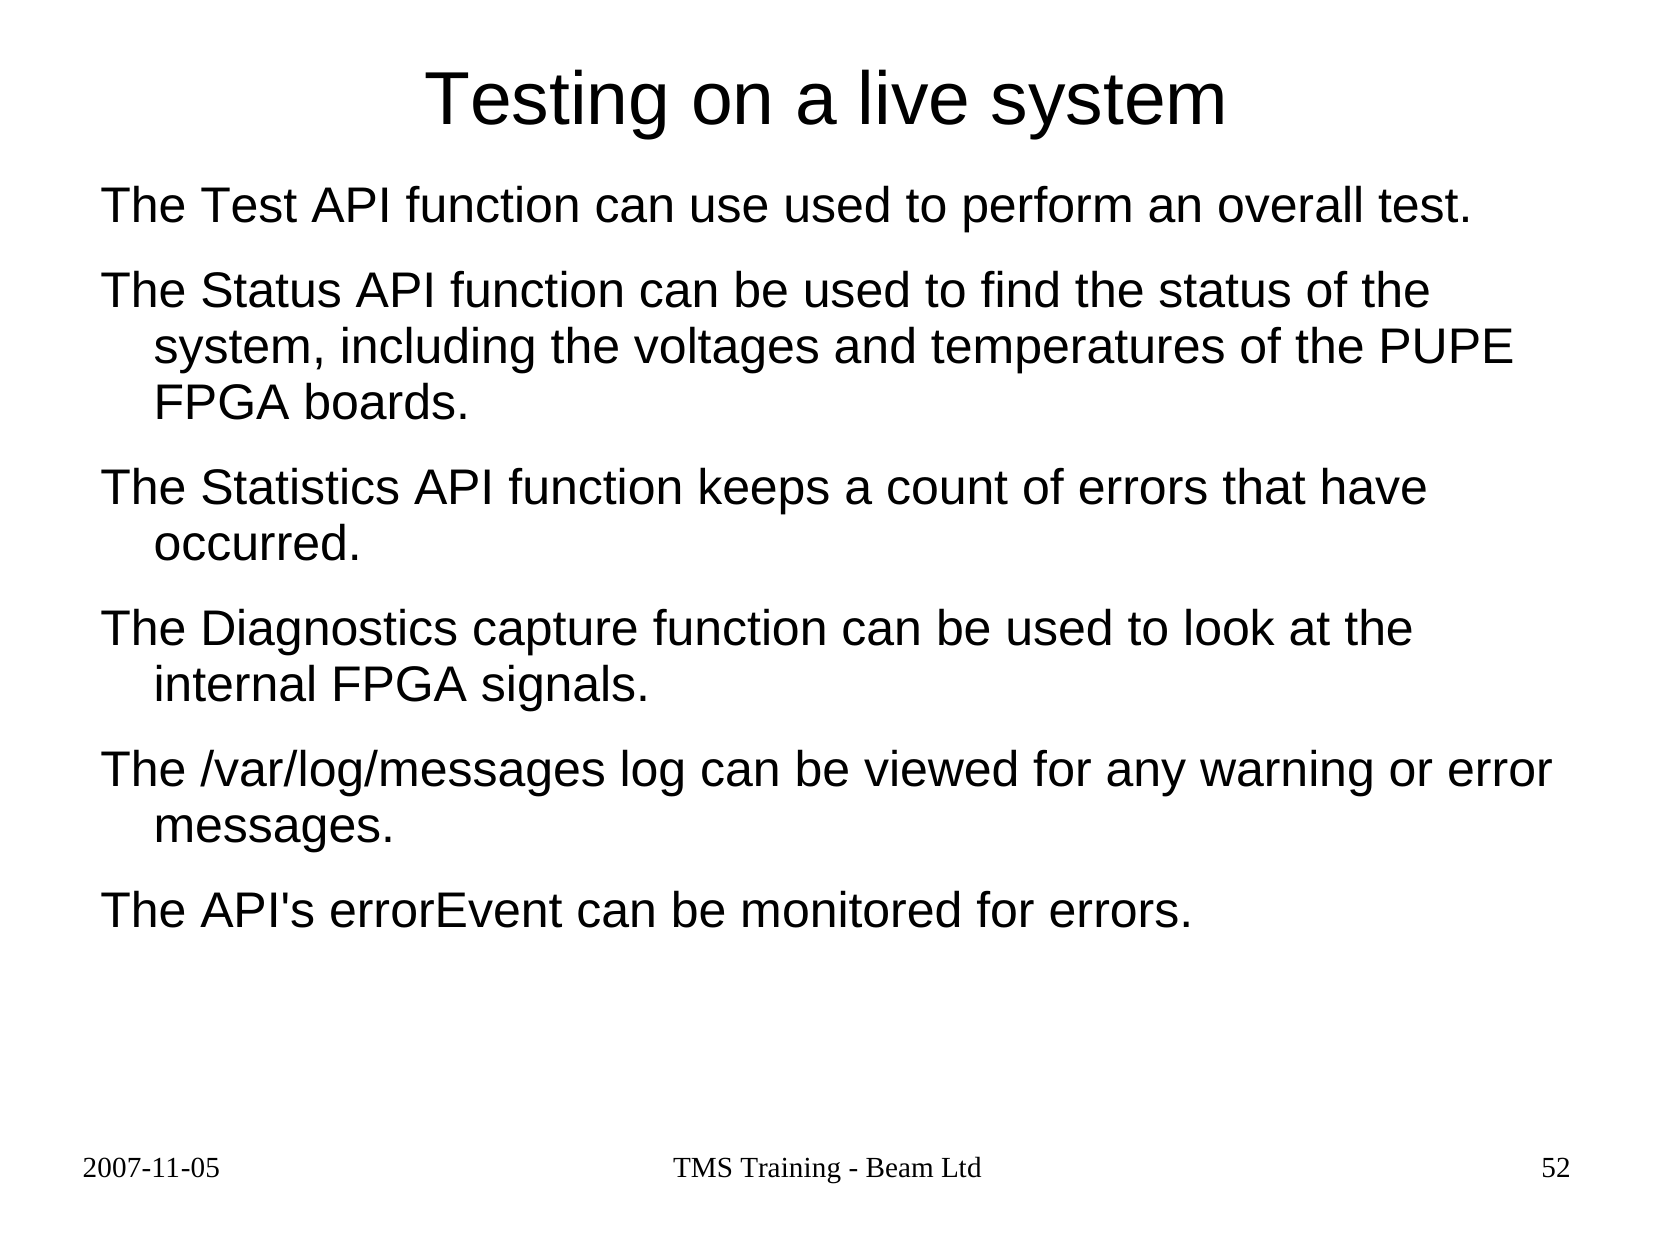

# Testing on a live system
The Test API function can use used to perform an overall test.
The Status API function can be used to find the status of the system, including the voltages and temperatures of the PUPE FPGA boards.
The Statistics API function keeps a count of errors that have occurred.
The Diagnostics capture function can be used to look at the internal FPGA signals.
The /var/log/messages log can be viewed for any warning or error messages.
The API's errorEvent can be monitored for errors.
52